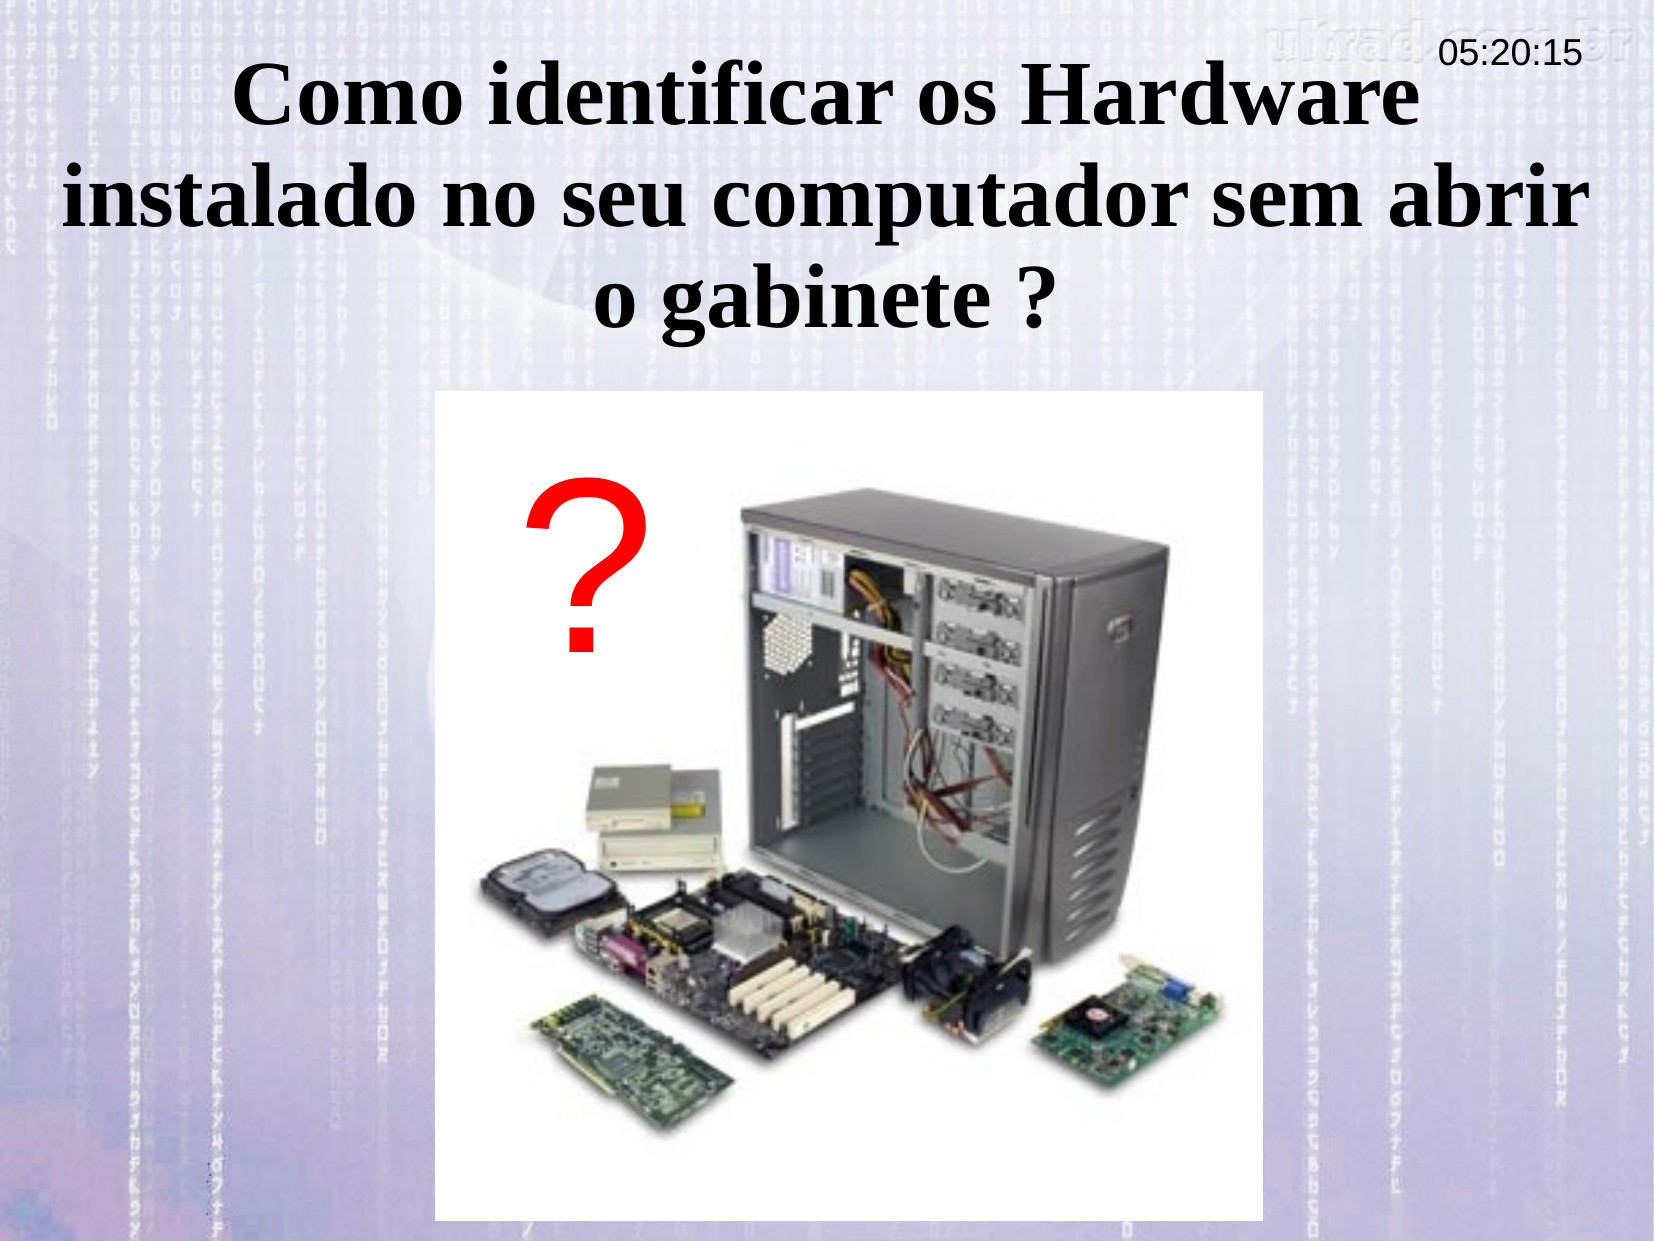

01:59:08
Como identificar os Hardware instalado no seu computador sem abrir o gabinete ?
?